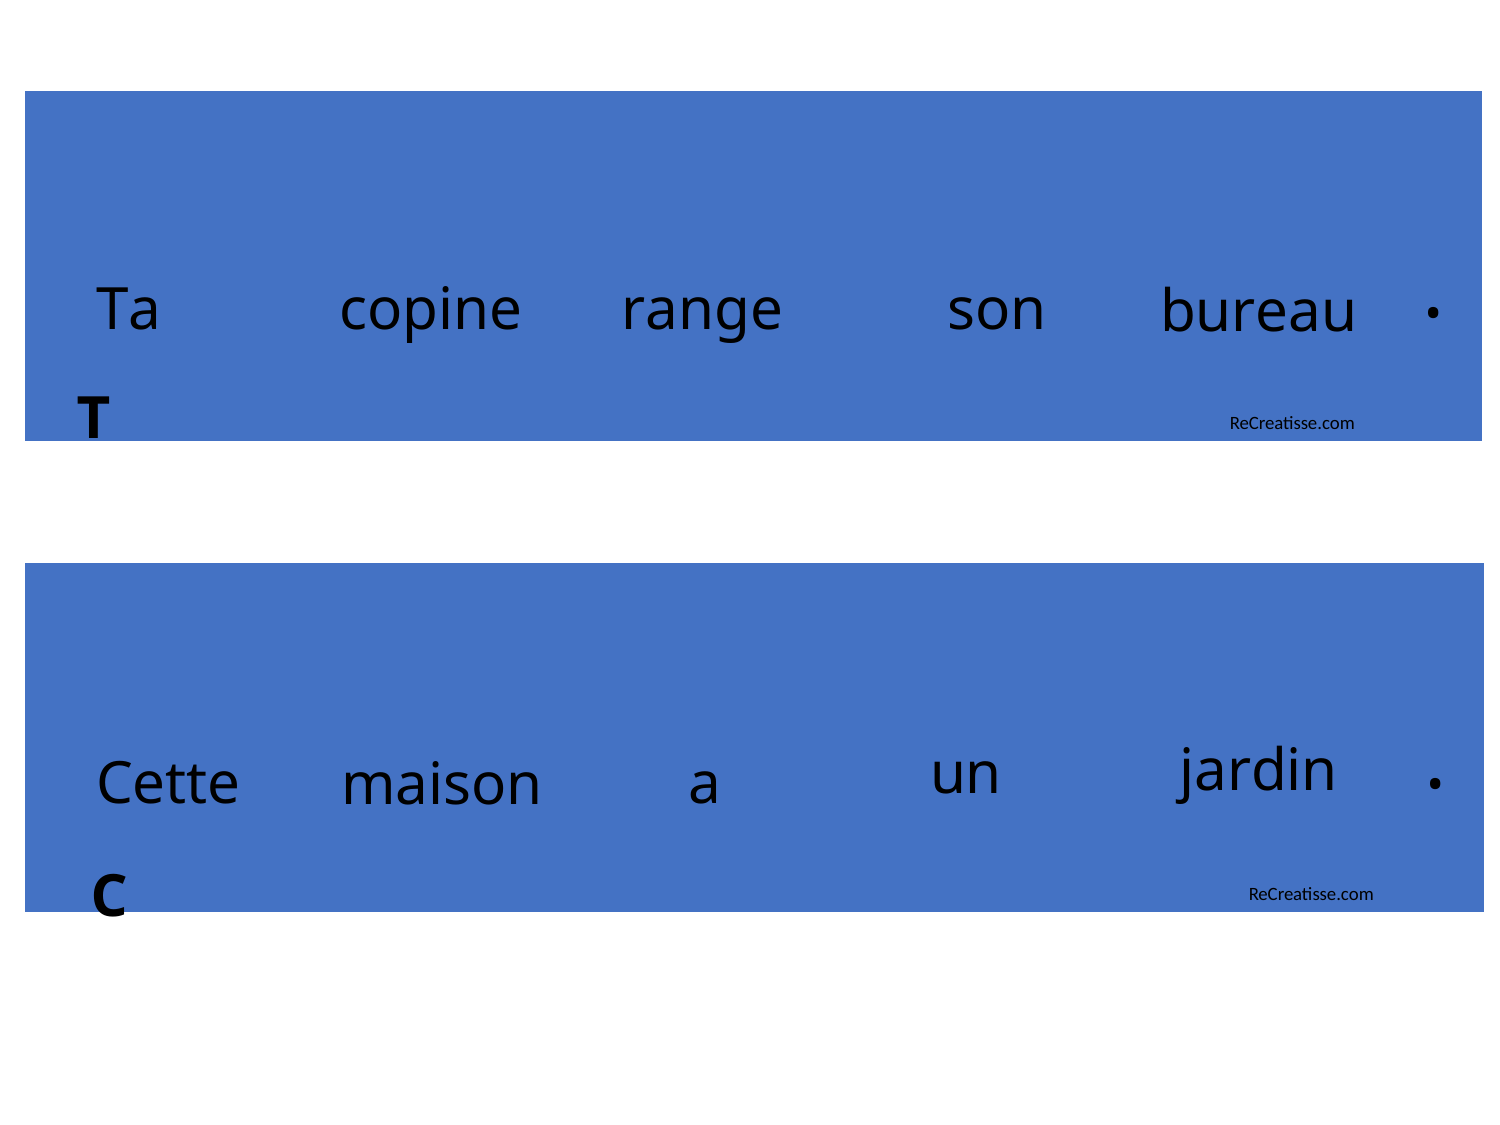

| | | | | |
| --- | --- | --- | --- | --- |
| |
| --- |
.
Ta
copine
range
son
bureau
T
ReCreatisse.com
| | | | | |
| --- | --- | --- | --- | --- |
| |
| --- |
.
jardin
un
Cette
a
maison
C
ReCreatisse.com